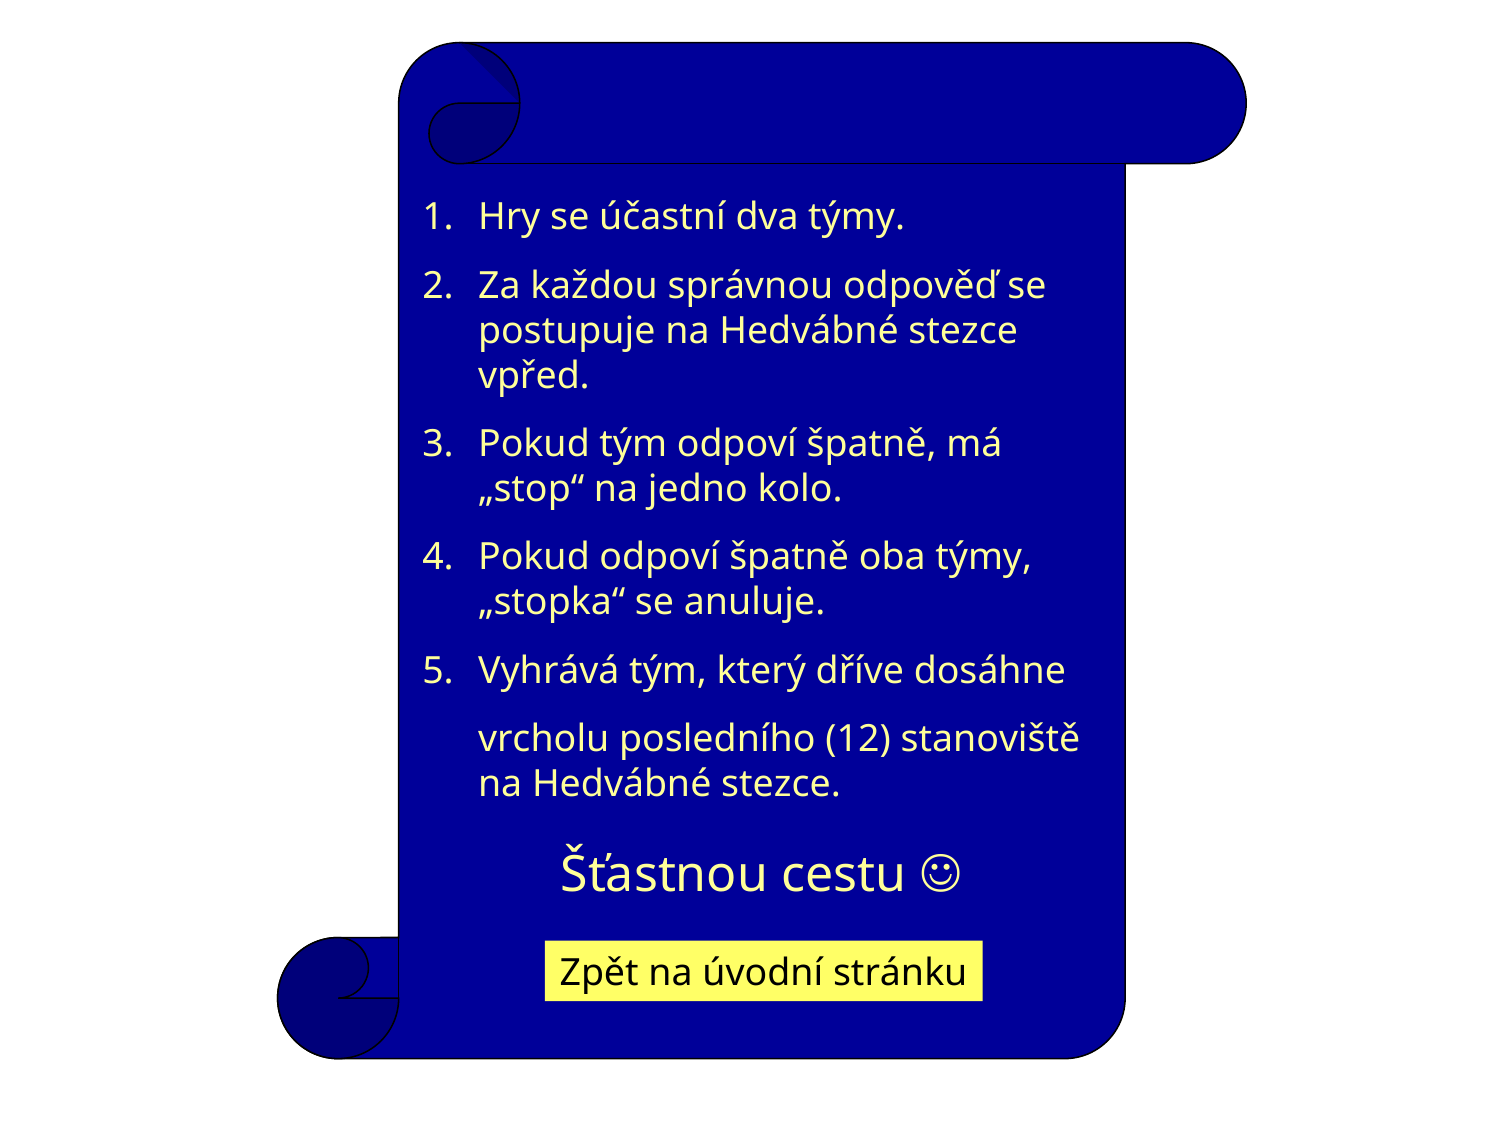

Hry se účastní dva týmy.
Za každou správnou odpověď se postupuje na Hedvábné stezce vpřed.
Pokud tým odpoví špatně, má „stop“ na jedno kolo.
Pokud odpoví špatně oba týmy, „stopka“ se anuluje.
Vyhrává tým, který dříve dosáhne
	vrcholu posledního (12) stanoviště na Hedvábné stezce.
Šťastnou cestu 
Zpět na úvodní stránku